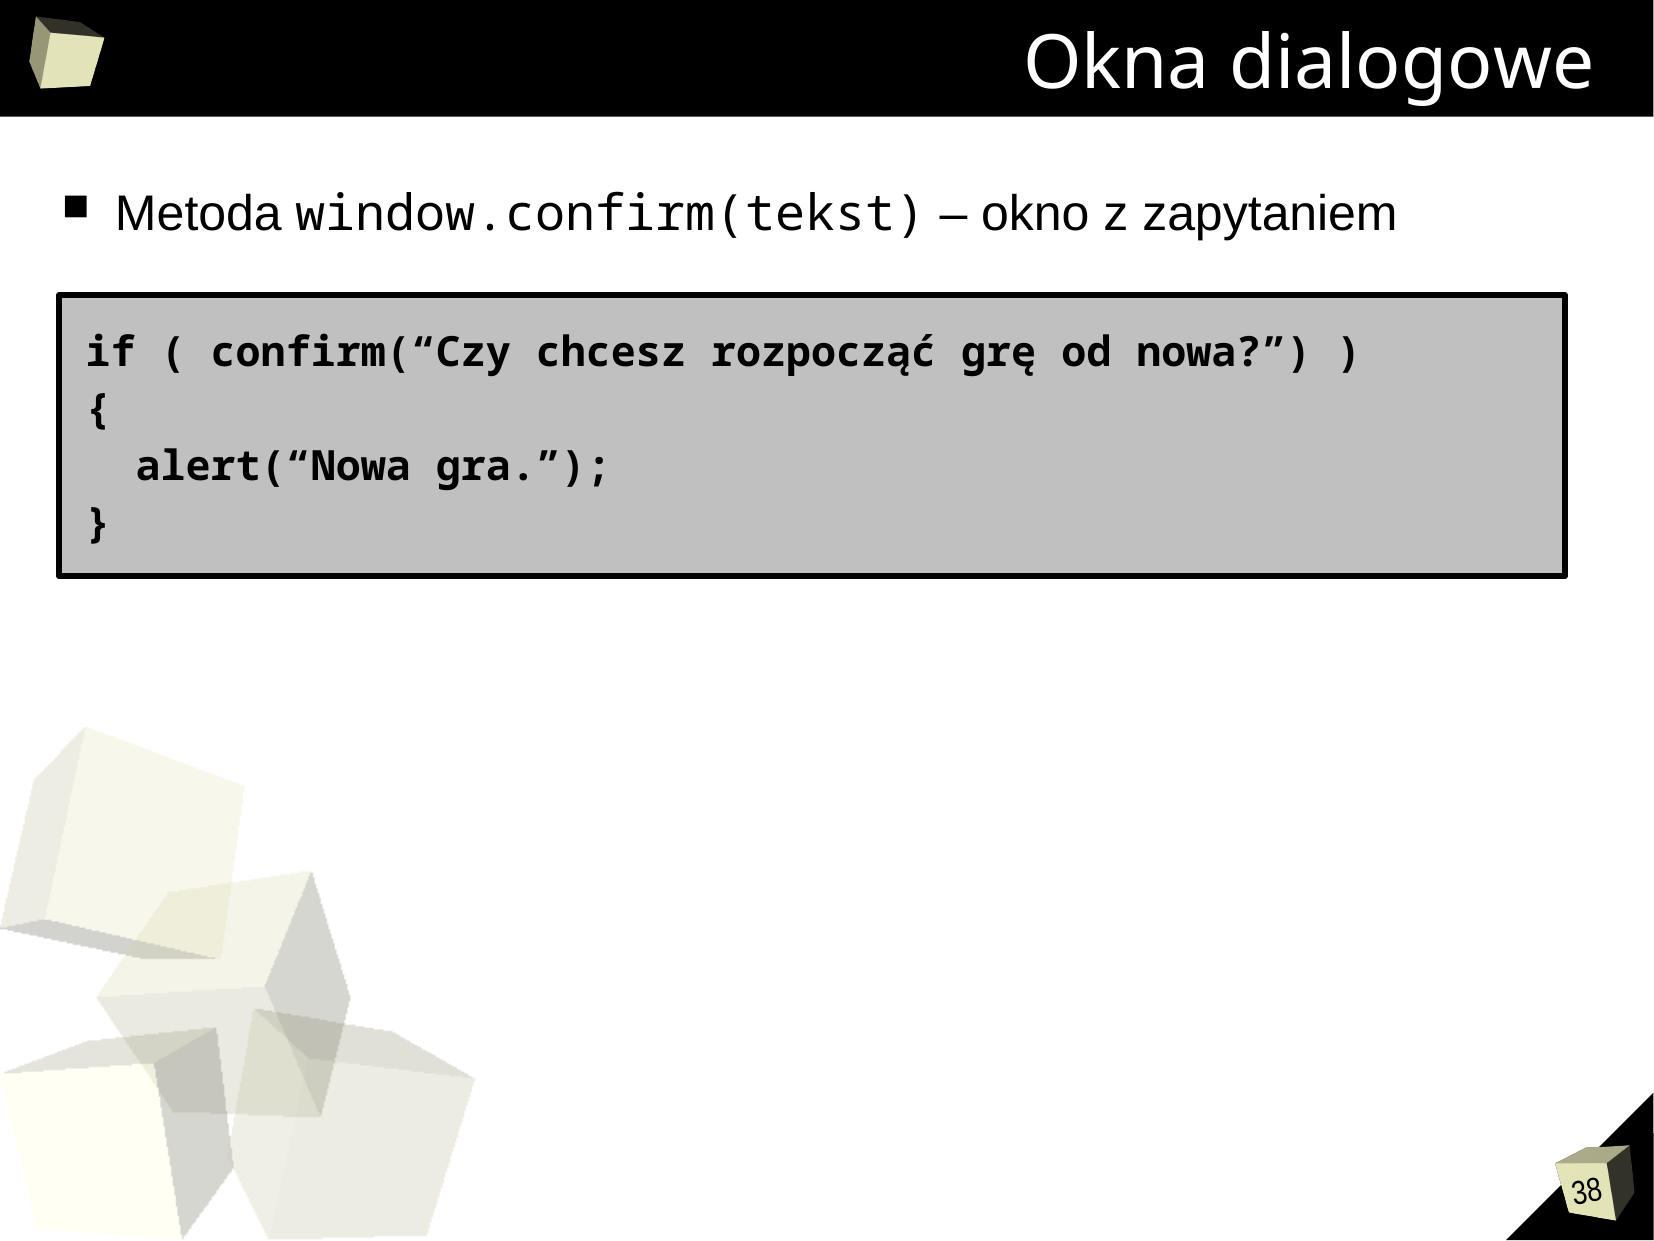

# Okna dialogowe
Metoda window.confirm(tekst) – okno z zapytaniem
if ( confirm(“Czy chcesz rozpocząć grę od nowa?”) )
{
 alert(“Nowa gra.”);
}